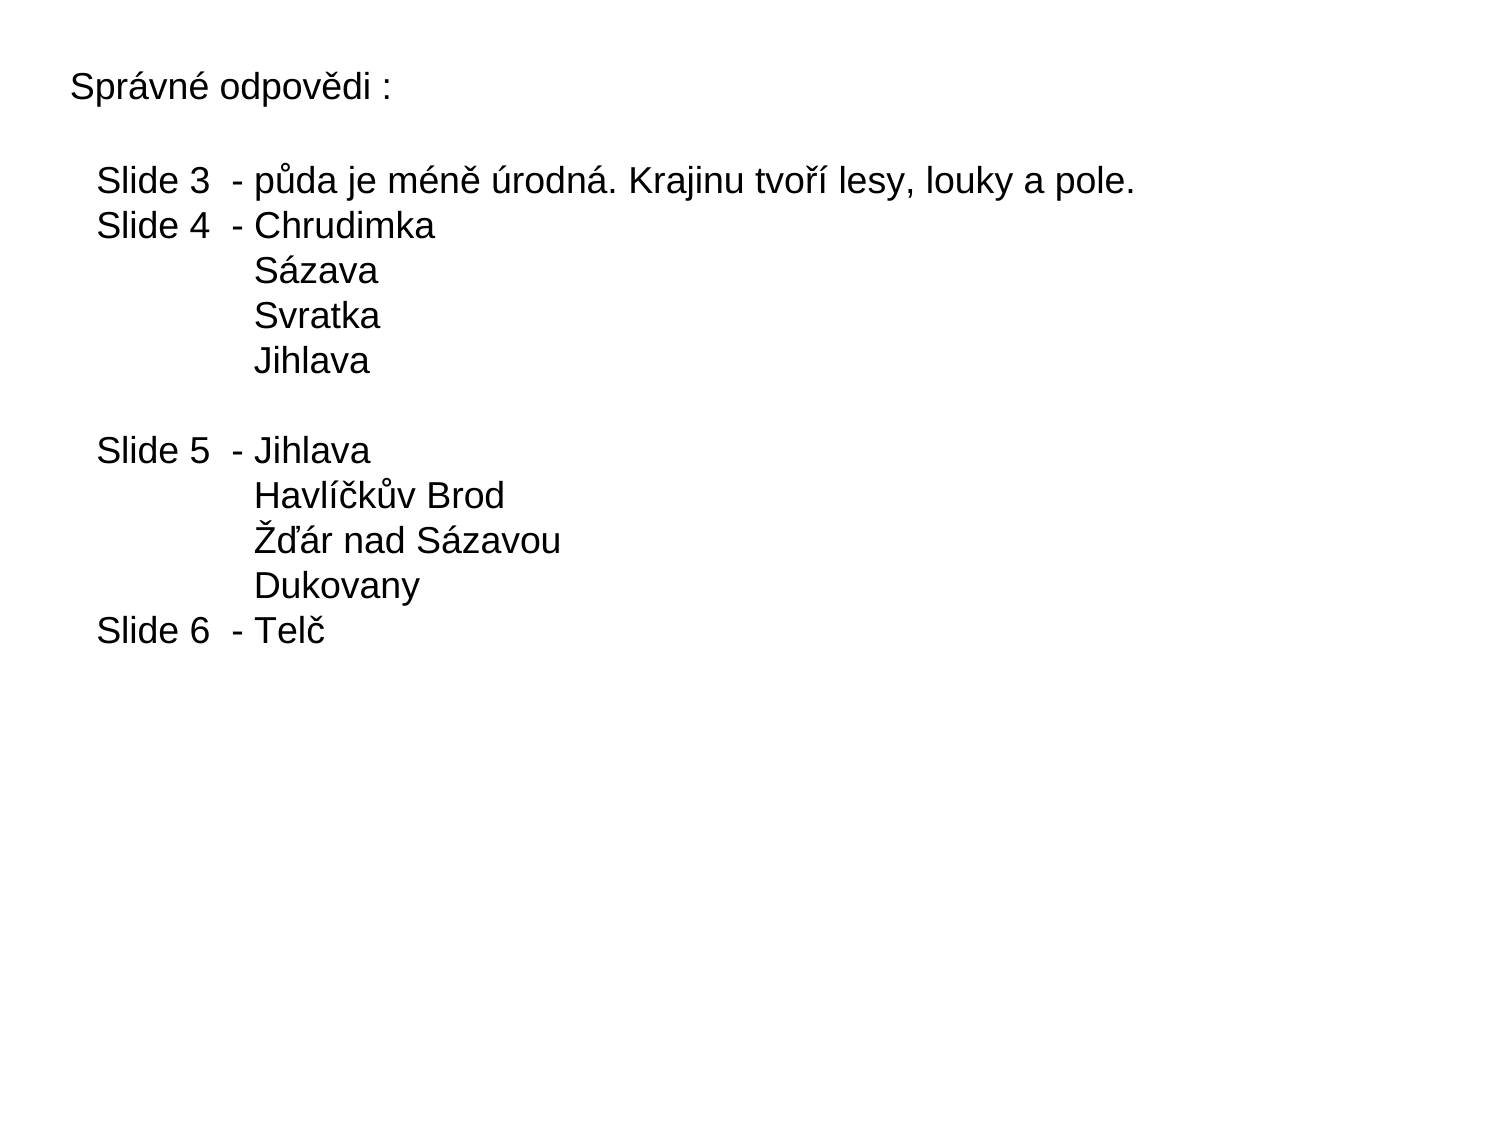

Správné odpovědi :
Slide 3 - půda je méně úrodná. Krajinu tvoří lesy, louky a pole.
Slide 4 - Chrudimka
 Sázava
 Svratka
 Jihlava
Slide 5 - Jihlava
 Havlíčkův Brod
 Žďár nad Sázavou
 Dukovany
Slide 6 - Telč